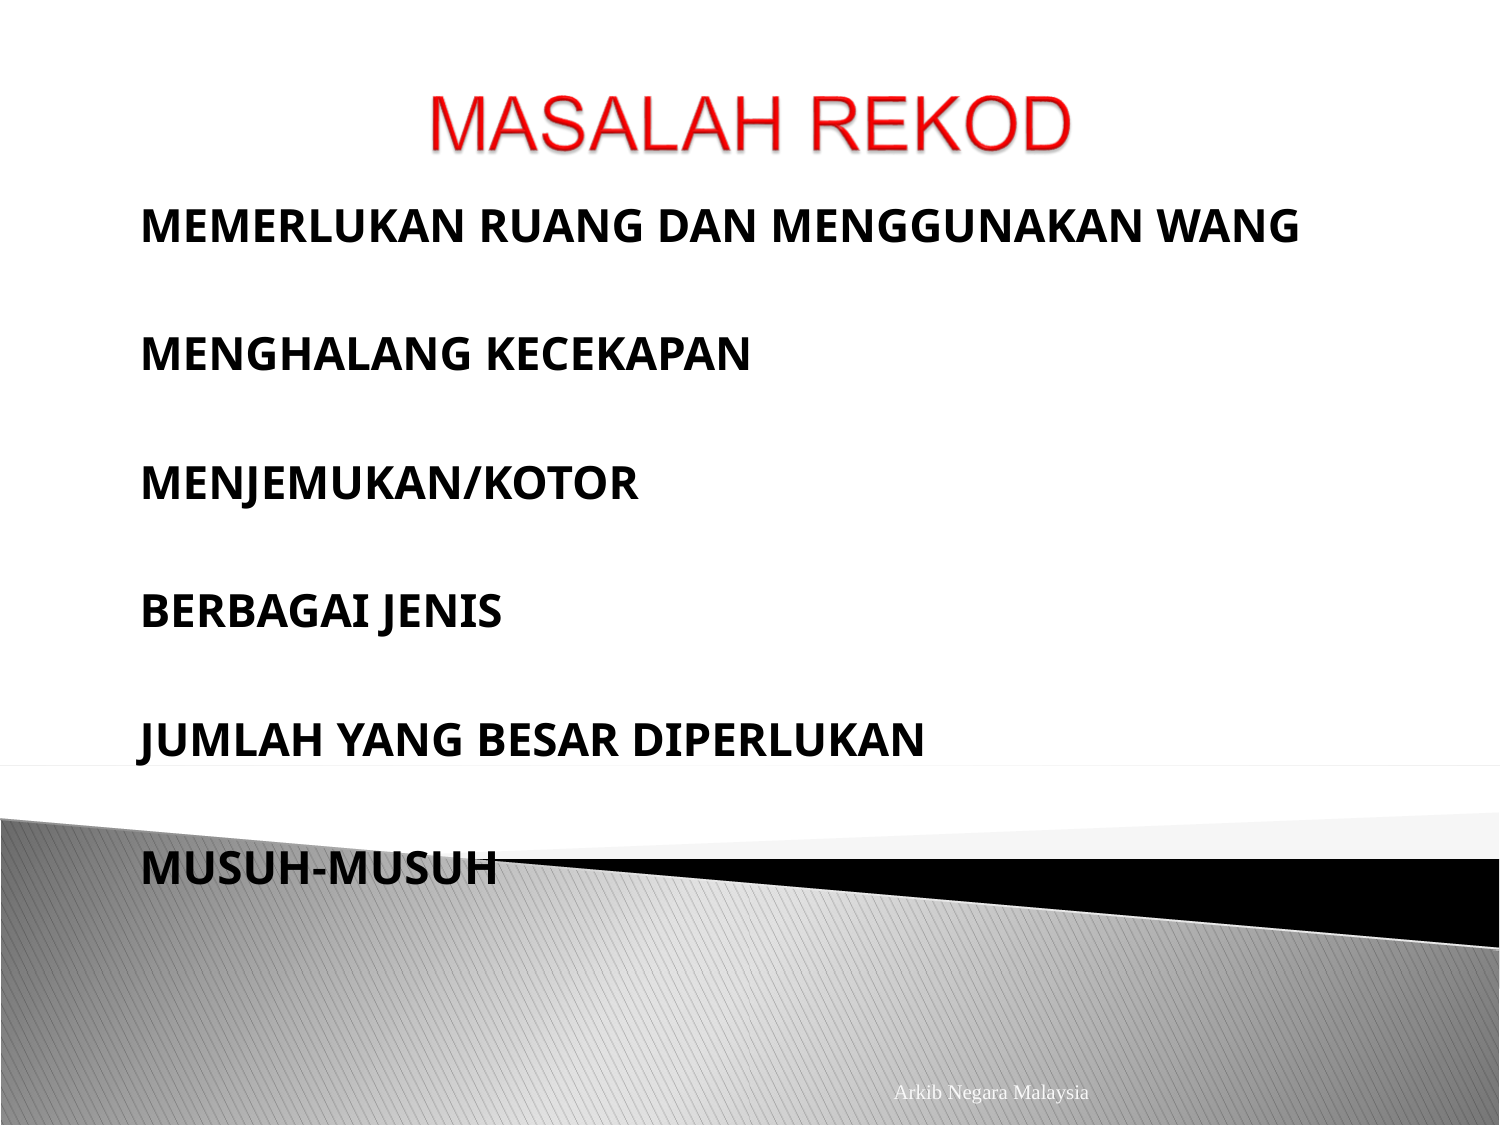

MEMERLUKAN RUANG DAN MENGGUNAKAN WANG
MENGHALANG KECEKAPAN
MENJEMUKAN/KOTOR
BERBAGAI JENIS
JUMLAH YANG BESAR DIPERLUKAN
MUSUH-MUSUH
Arkib Negara Malaysia